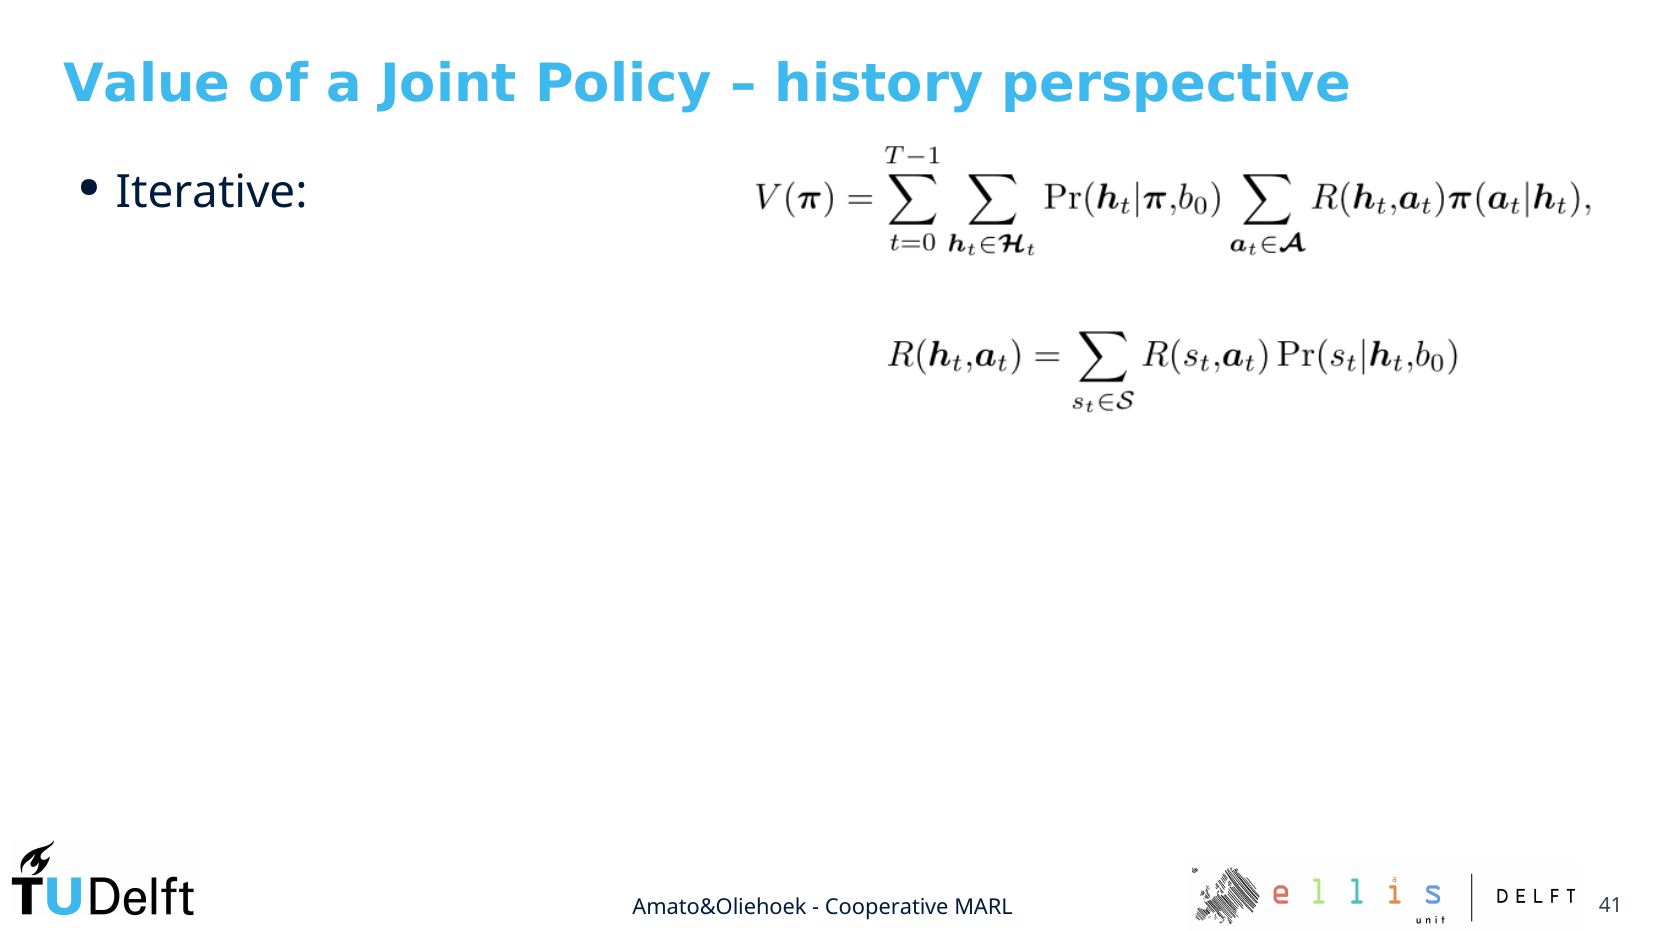

# Value of a Joint Policy – history perspective
Iterative:
Recursive:
Bellman equation on joint AO-histories
OO
LL
SS
LS
SL
AA
OO
OO
OO
value propagation on a tree
Amato&Oliehoek - Cooperative MARL